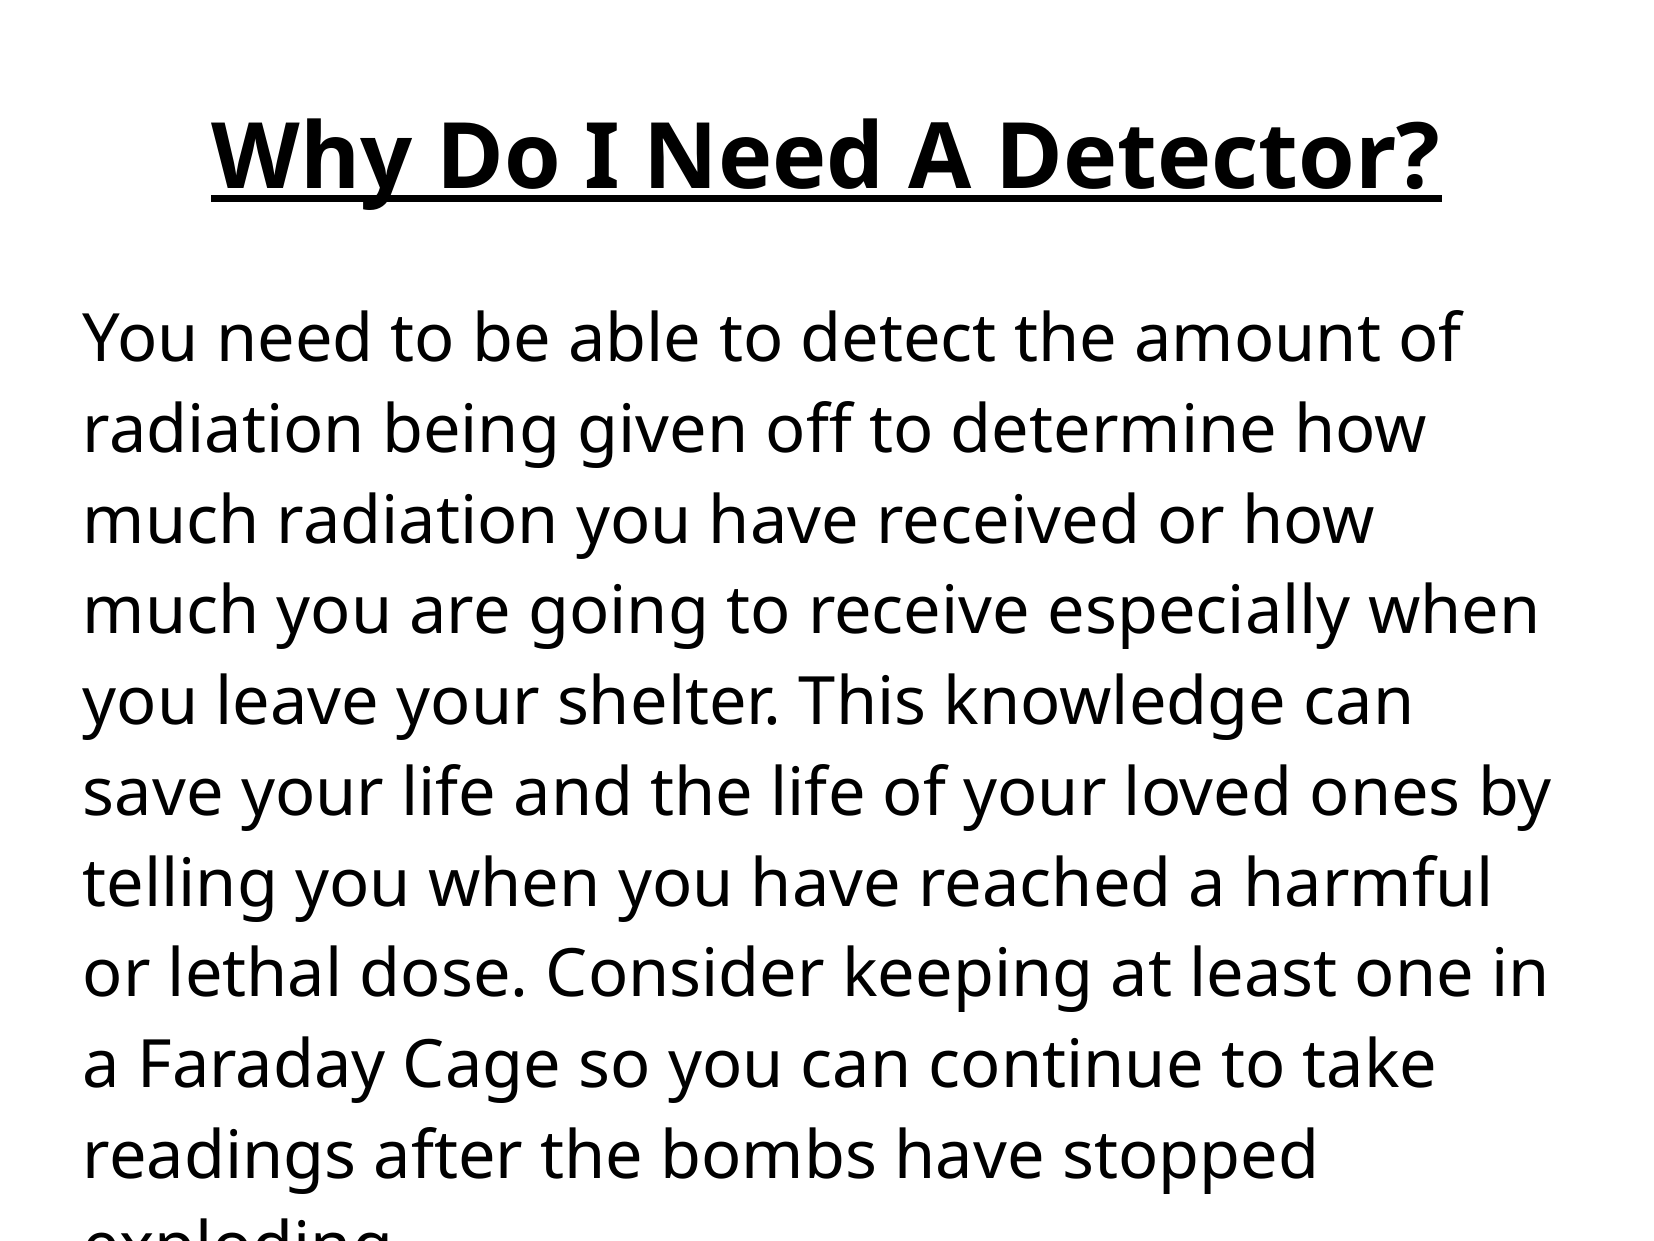

# Why Do I Need A Detector?
You need to be able to detect the amount of radiation being given off to determine how much radiation you have received or how much you are going to receive especially when you leave your shelter. This knowledge can save your life and the life of your loved ones by telling you when you have reached a harmful or lethal dose. Consider keeping at least one in a Faraday Cage so you can continue to take readings after the bombs have stopped exploding.